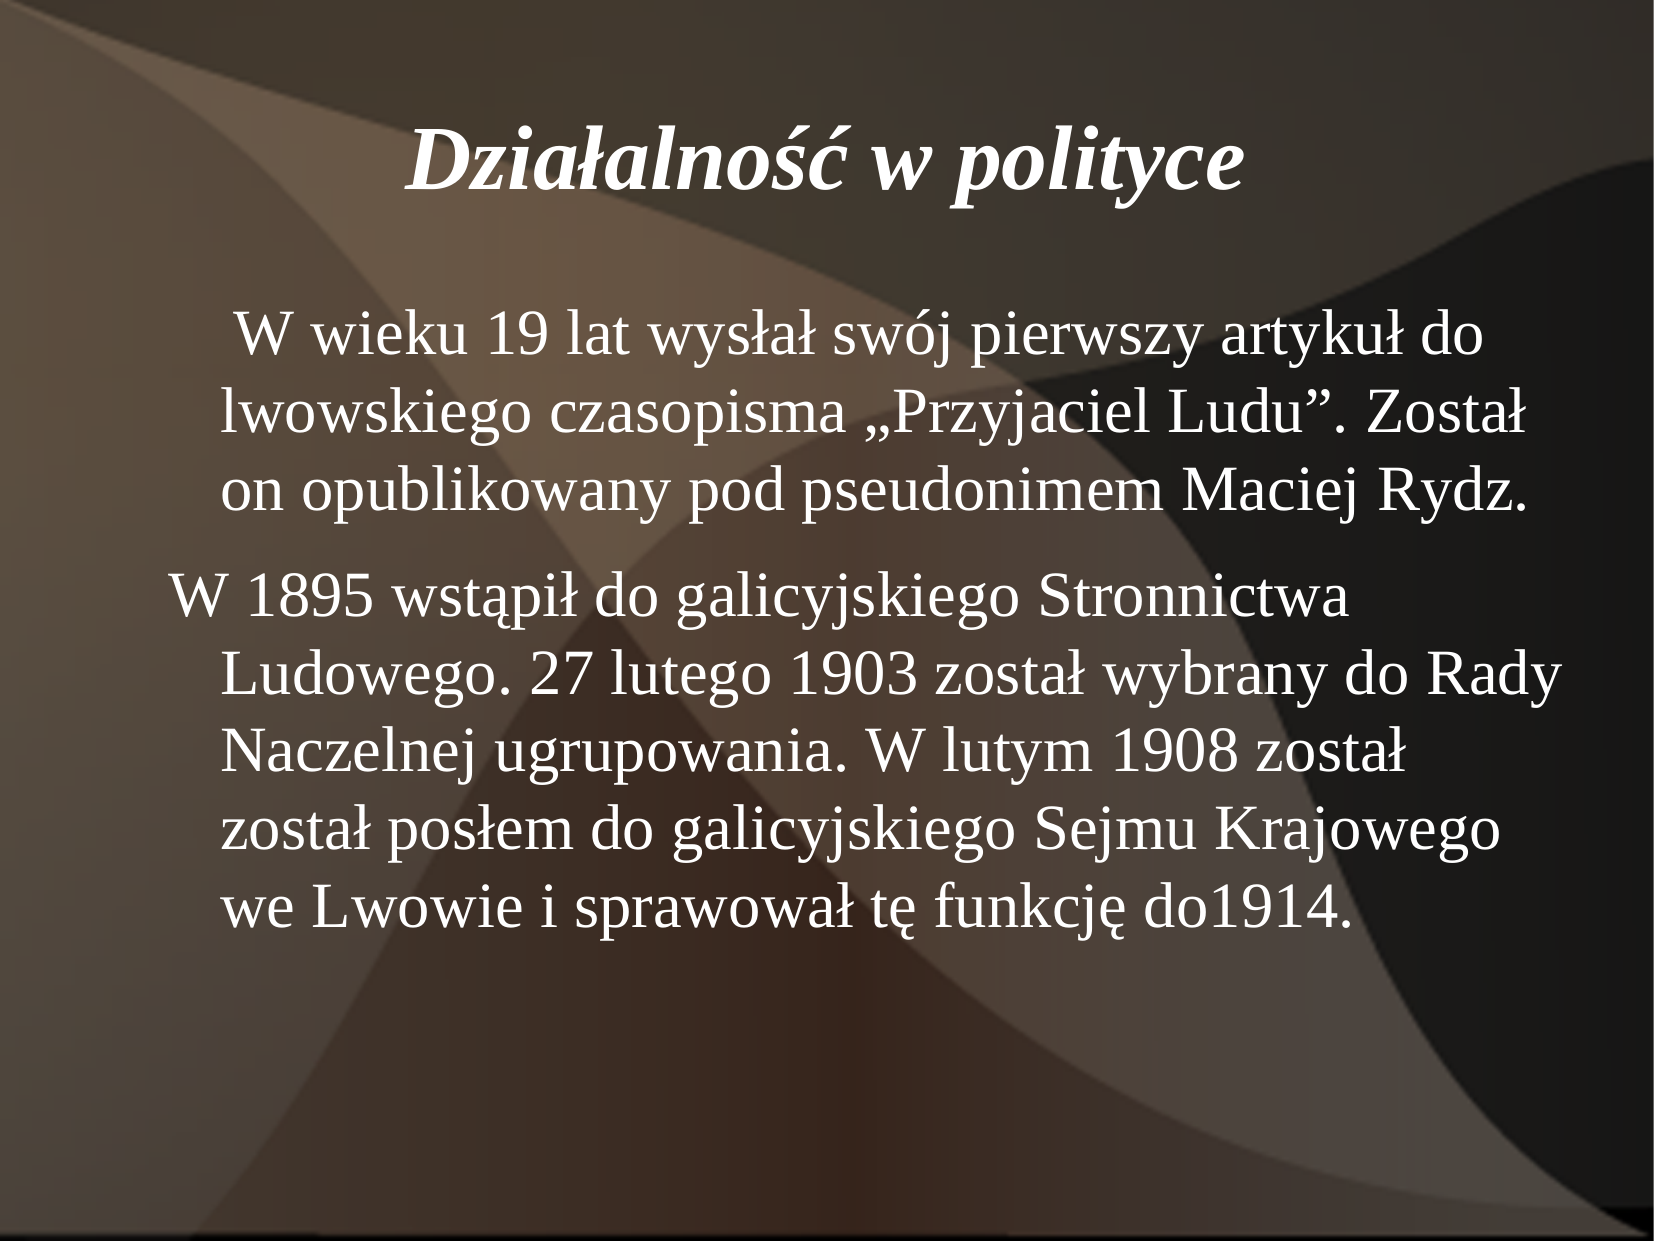

# Działalność w polityce
 W wieku 19 lat wysłał swój pierwszy artykuł do lwowskiego czasopisma „Przyjaciel Ludu”. Został on opublikowany pod pseudonimem Maciej Rydz.
W 1895 wstąpił do galicyjskiego Stronnictwa Ludowego. 27 lutego 1903 został wybrany do Rady Naczelnej ugrupowania. W lutym 1908 został został posłem do galicyjskiego Sejmu Krajowego we Lwowie i sprawował tę funkcję do1914.